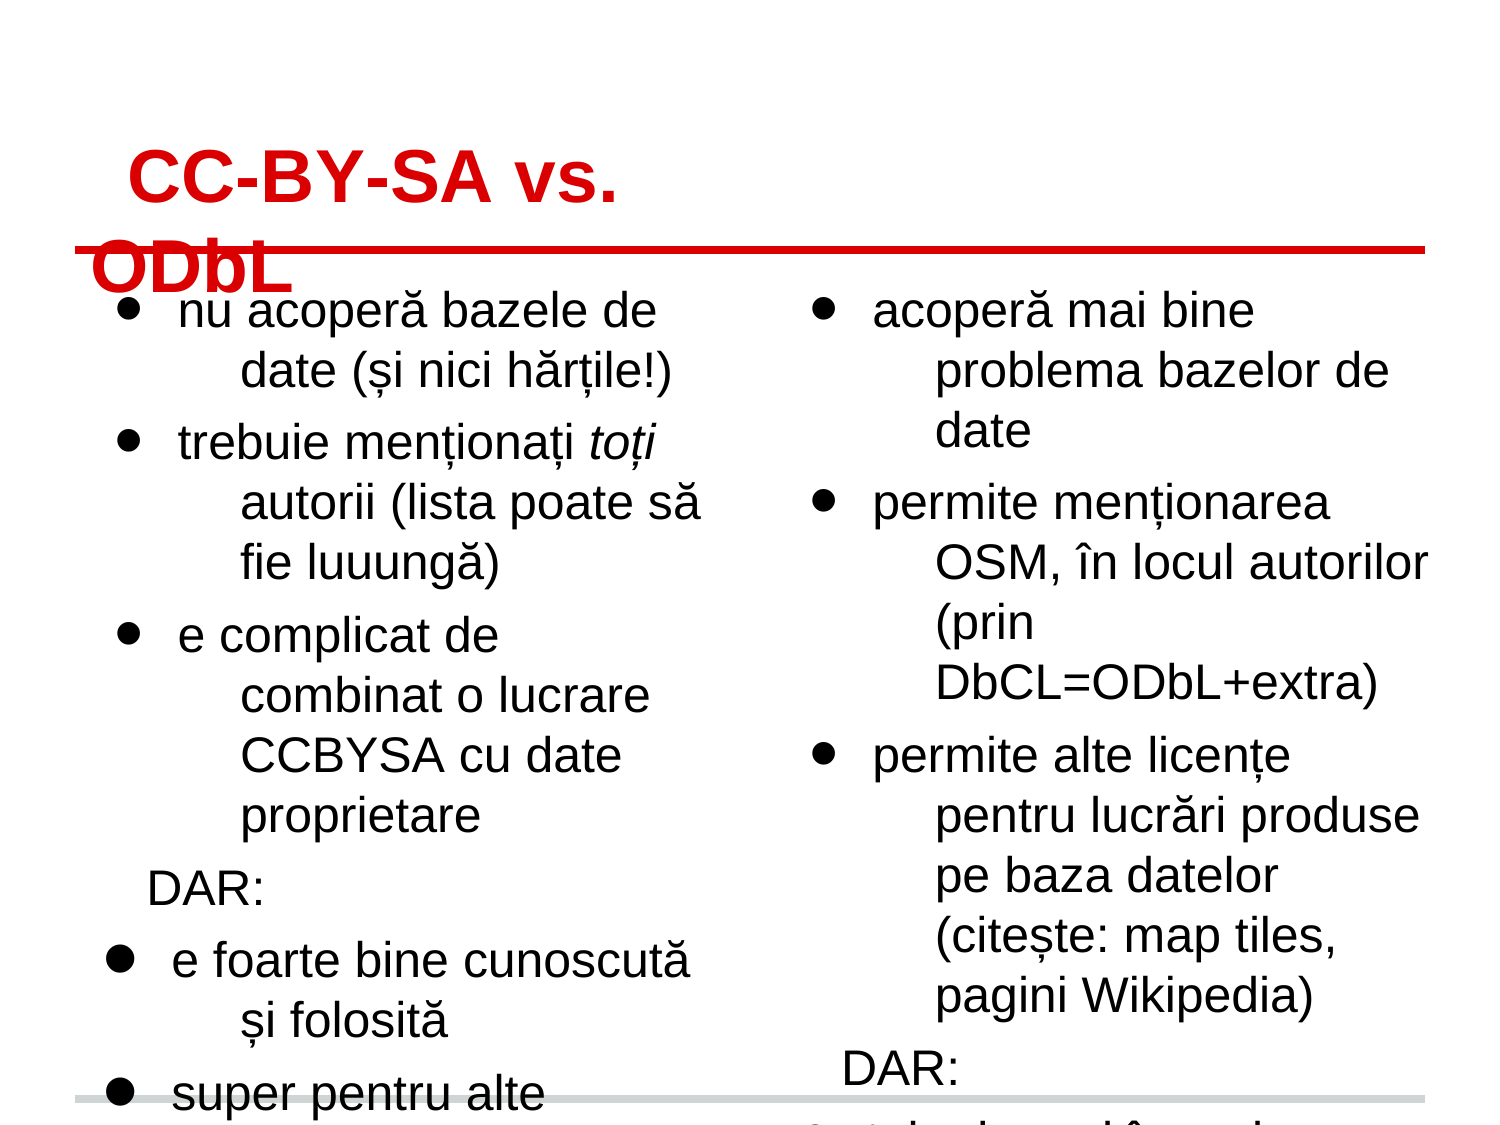

# CC-BY-SA vs. ODbL
nu acoperă bazele de date (și nici hărțile!)
trebuie menționați toți autorii (lista poate să fie luuungă)
e complicat de combinat o lucrare CCBYSA cu date proprietare
DAR:
e foarte bine cunoscută și folosită
super pentru alte proiecte libere
acoperă mai bine problema bazelor de date
permite menționarea OSM, în locul autorilor (prin DbCL=ODbL+extra)
permite alte licențe pentru lucrări produse pe baza datelor (citește: map tiles, pagini Wikipedia)
DAR:
taie drumul înapoi (CCBYSA->ODbL)